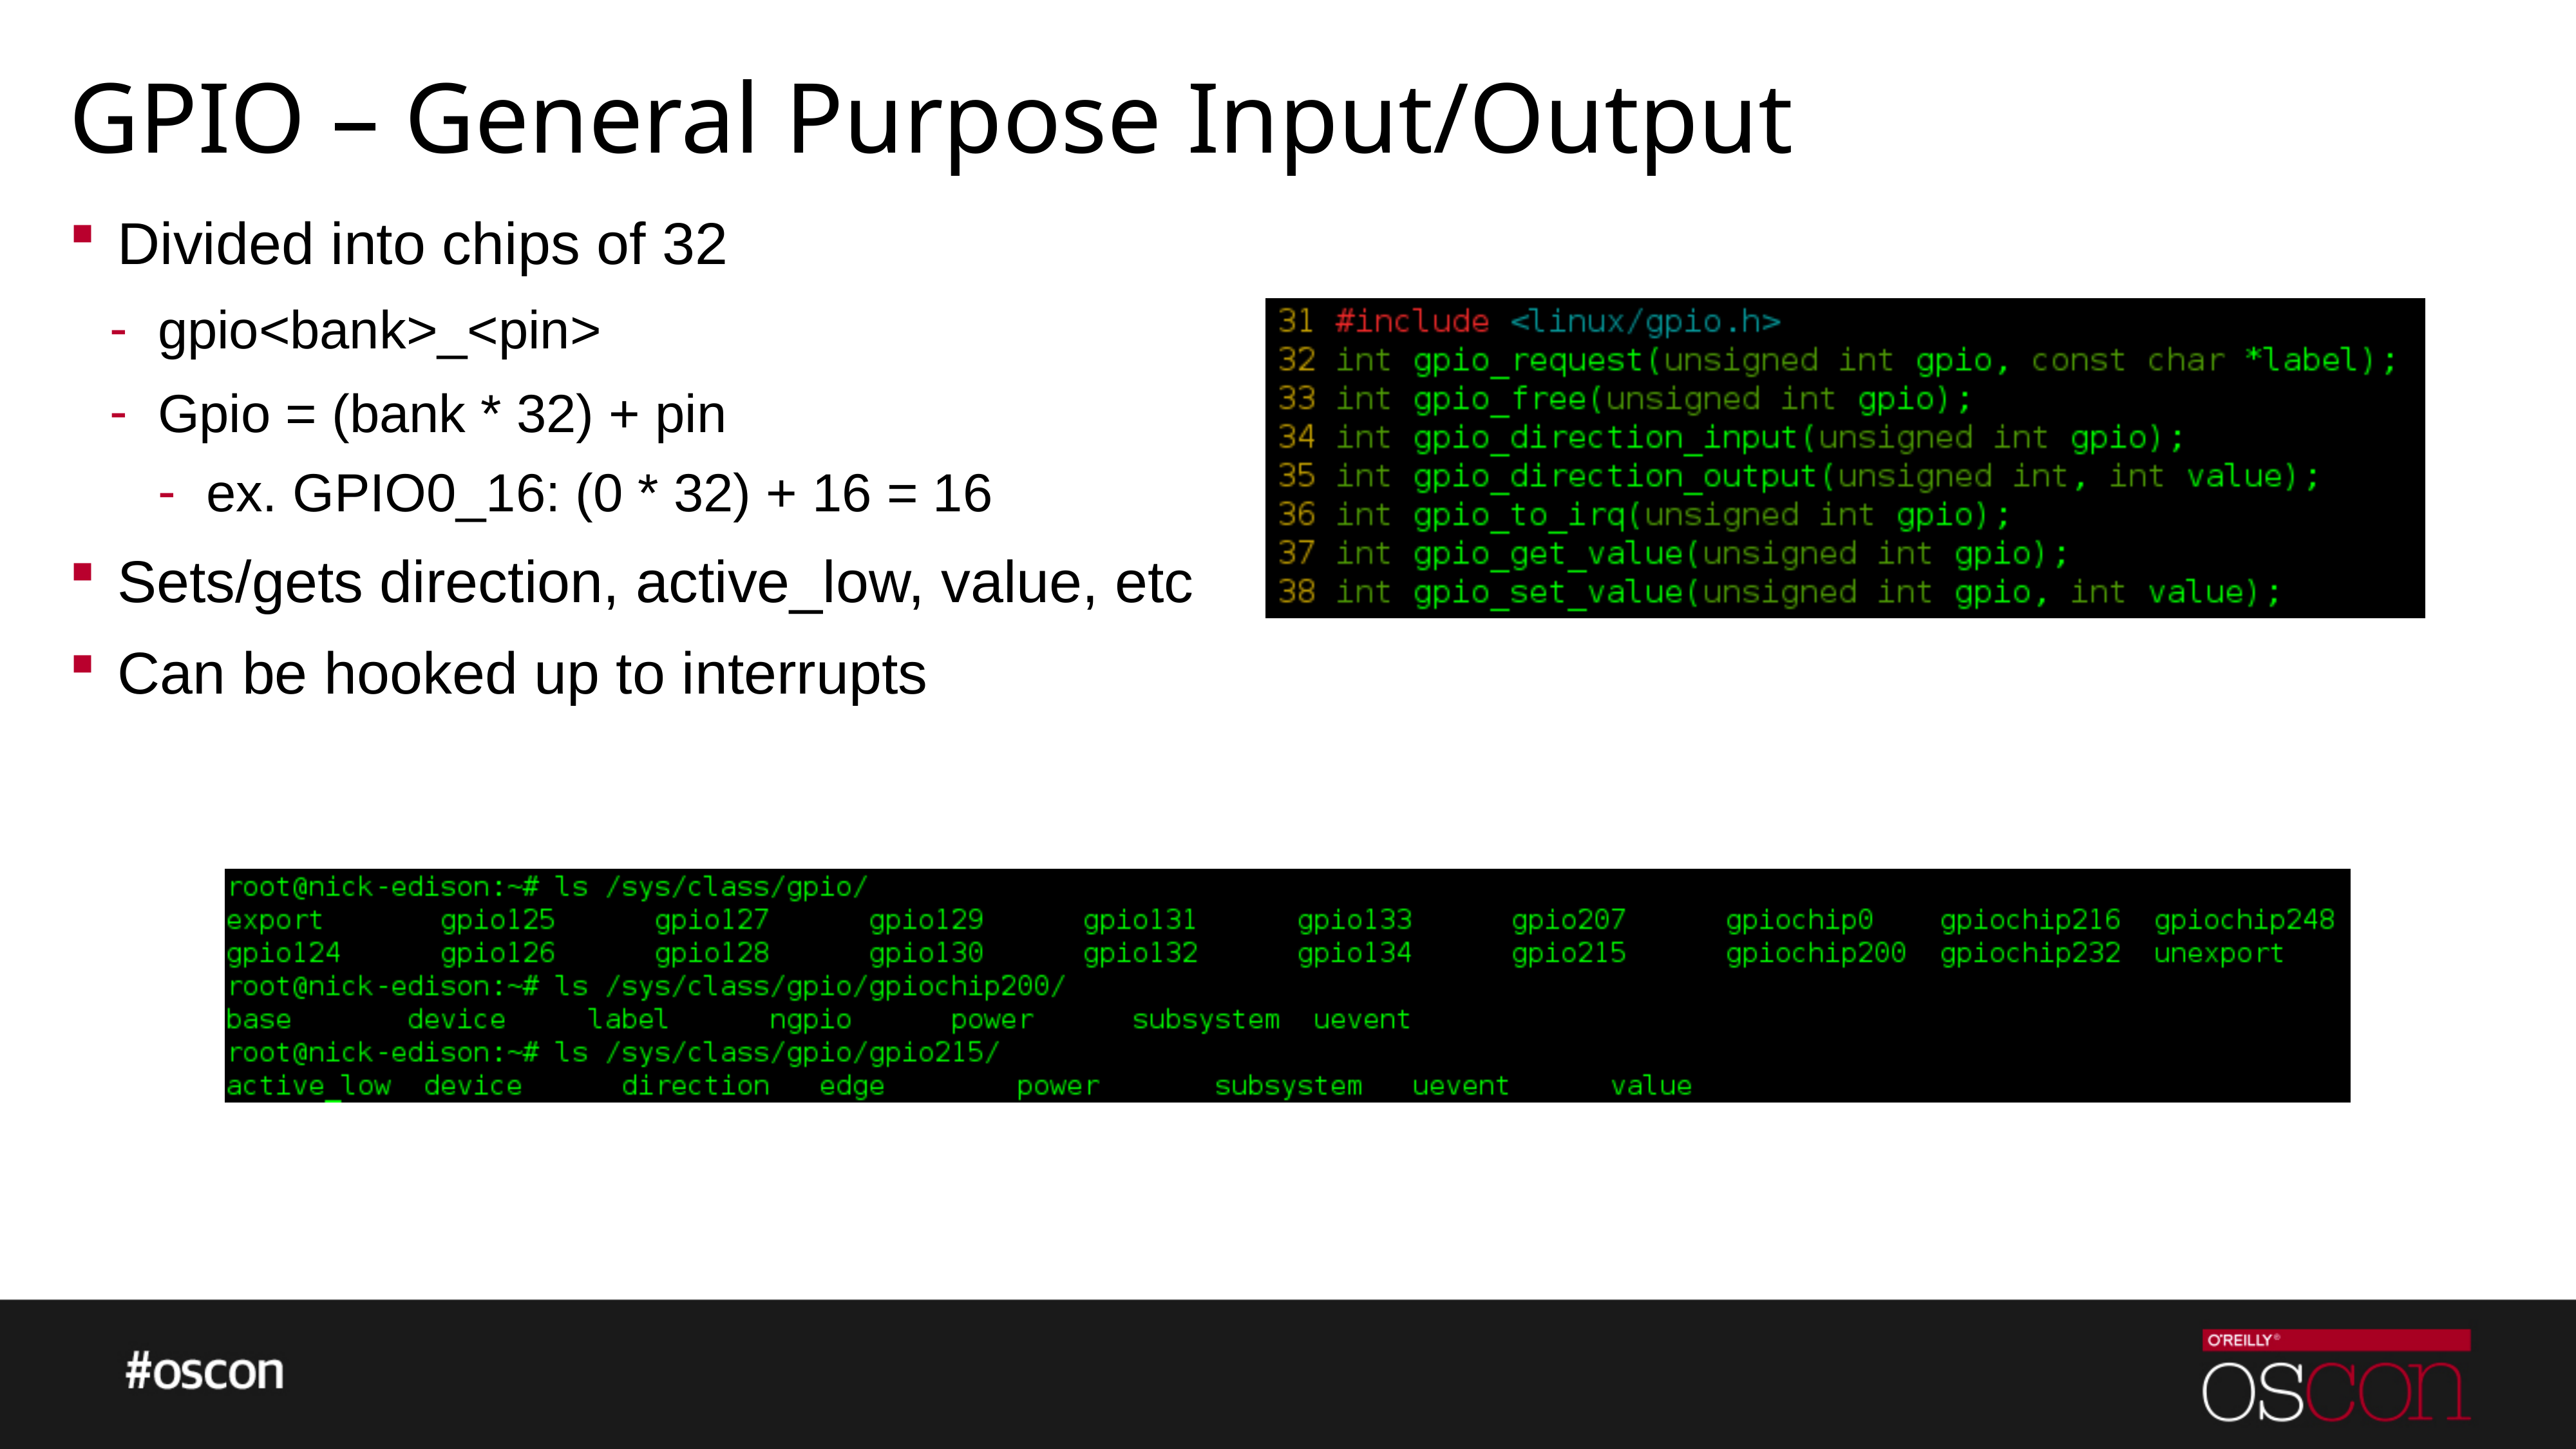

# GPIO – General Purpose Input/Output
Divided into chips of 32
gpio<bank>_<pin>
Gpio = (bank * 32) + pin
ex. GPIO0_16: (0 * 32) + 16 = 16
Sets/gets direction, active_low, value, etc
Can be hooked up to interrupts